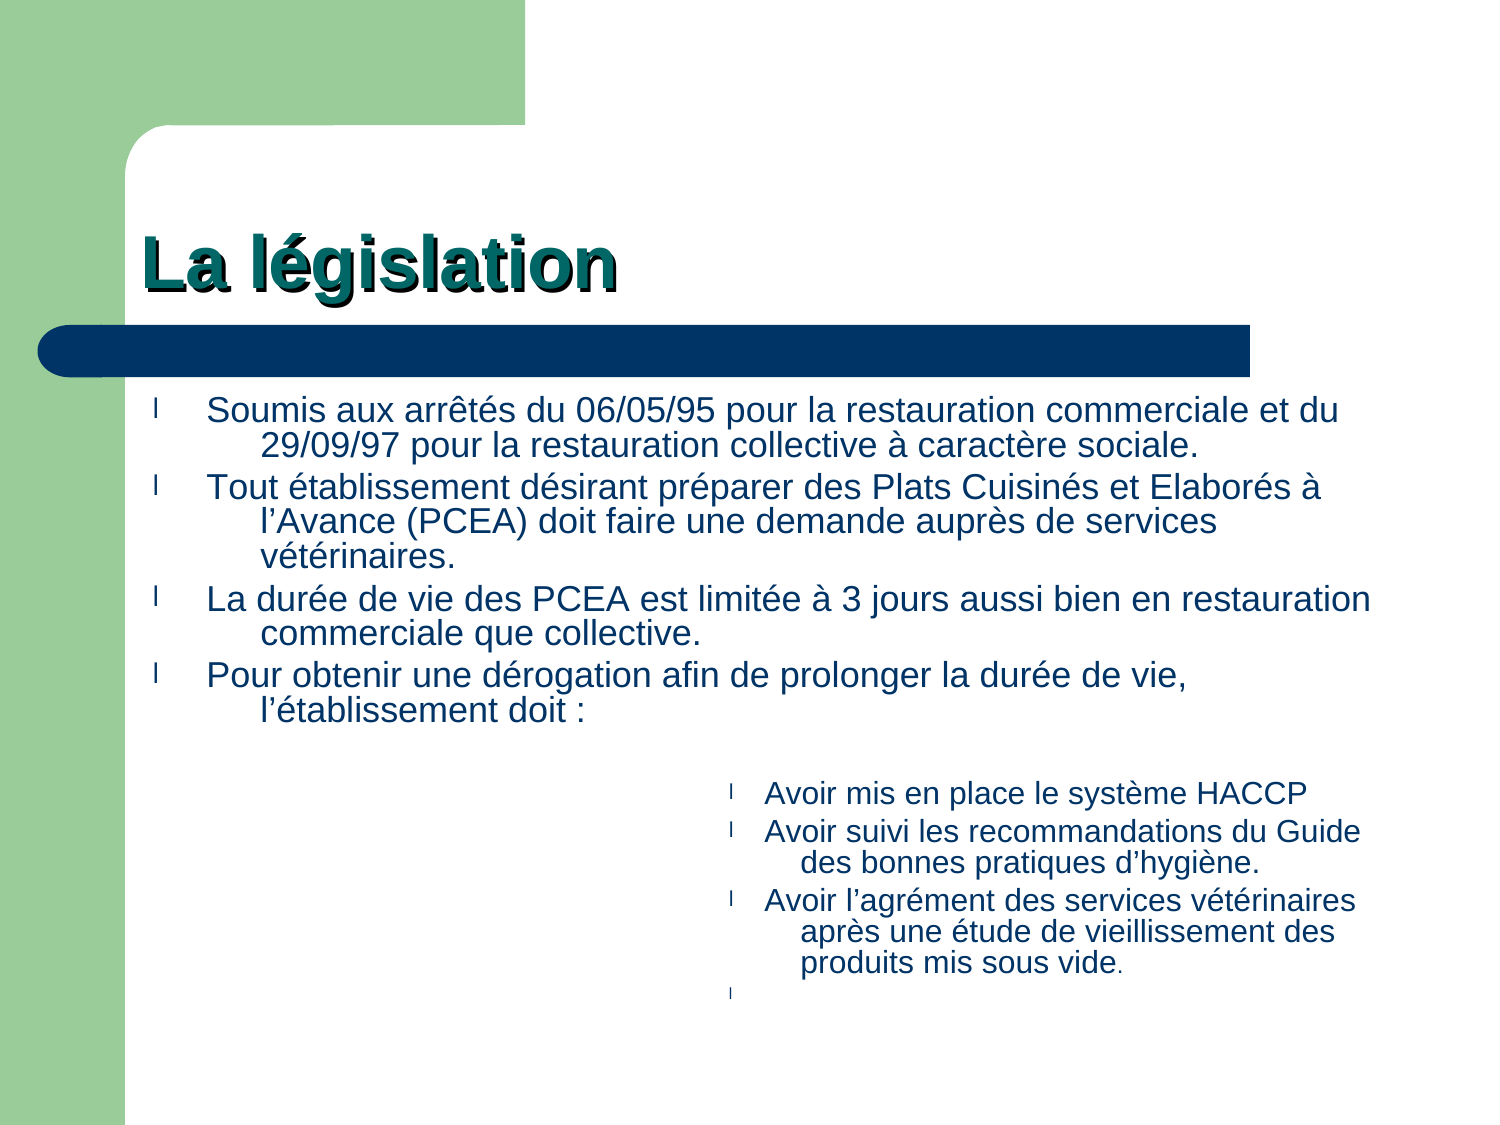

# La législation
Soumis aux arrêtés du 06/05/95 pour la restauration commerciale et du 29/09/97 pour la restauration collective à caractère sociale.
Tout établissement désirant préparer des Plats Cuisinés et Elaborés à l’Avance (PCEA) doit faire une demande auprès de services vétérinaires.
La durée de vie des PCEA est limitée à 3 jours aussi bien en restauration commerciale que collective.
Pour obtenir une dérogation afin de prolonger la durée de vie, l’établissement doit :
Avoir mis en place le système HACCP
Avoir suivi les recommandations du Guide des bonnes pratiques d’hygiène.
Avoir l’agrément des services vétérinaires après une étude de vieillissement des produits mis sous vide.